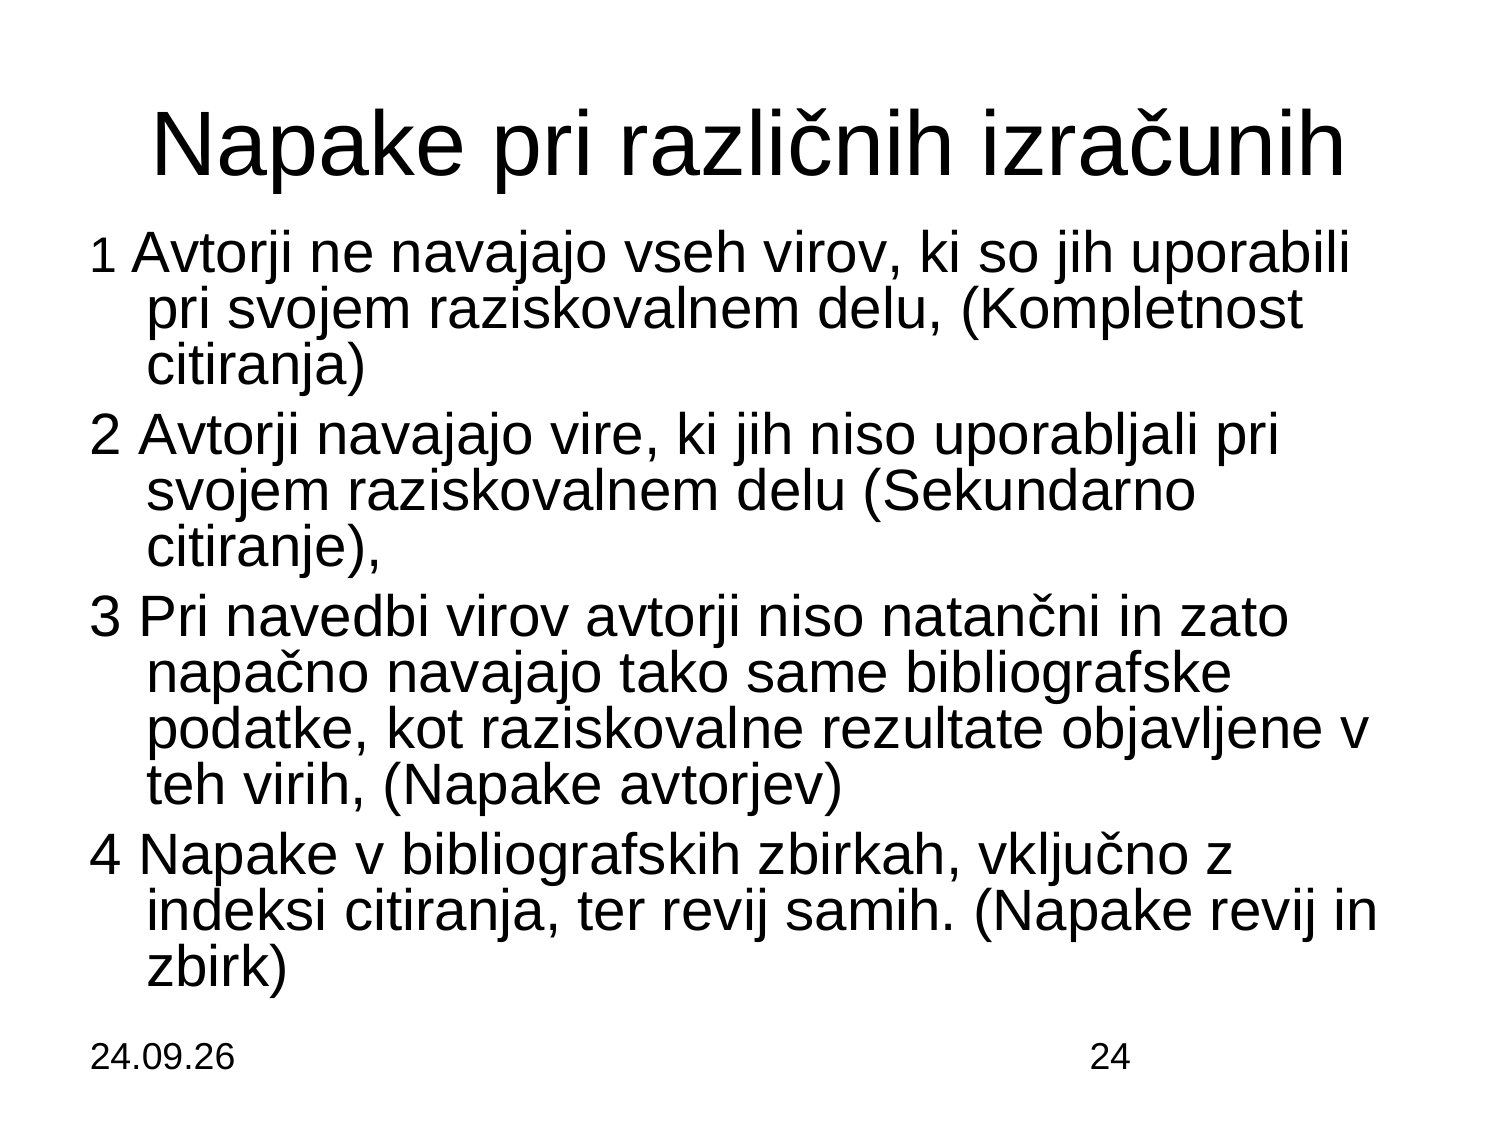

# Napake pri različnih izračunih
1 Avtorji ne navajajo vseh virov, ki so jih uporabili pri svojem raziskovalnem delu, (Kompletnost citiranja)
2 Avtorji navajajo vire, ki jih niso uporabljali pri svojem raziskovalnem delu (Sekundarno citiranje),
3 Pri navedbi virov avtorji niso natančni in zato napačno navajajo tako same bibliografske podatke, kot raziskovalne rezultate objavljene v teh virih, (Napake avtorjev)
4 Napake v bibliografskih zbirkah, vključno z indeksi citiranja, ter revij samih. (Napake revij in zbirk)
24